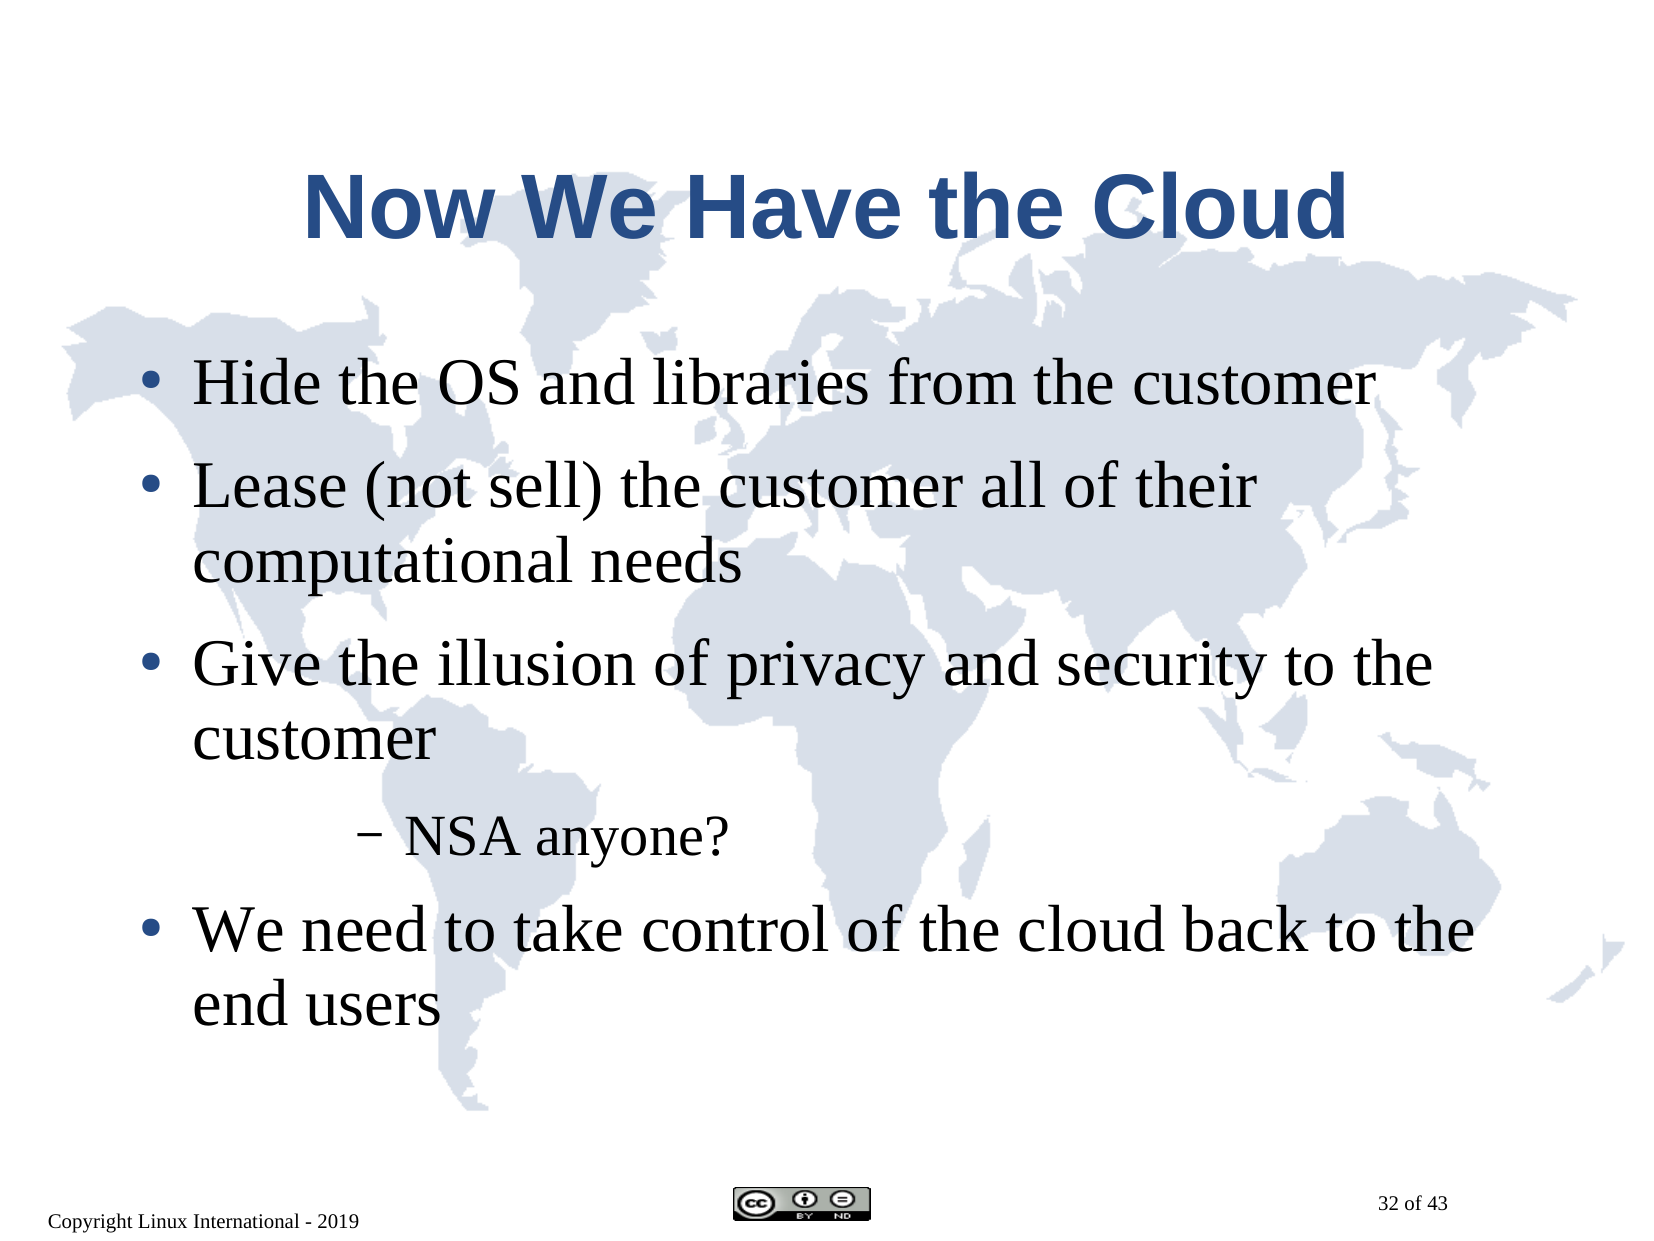

# Now We Have the Cloud
Hide the OS and libraries from the customer
Lease (not sell) the customer all of their computational needs
Give the illusion of privacy and security to the customer
NSA anyone?
We need to take control of the cloud back to the end users